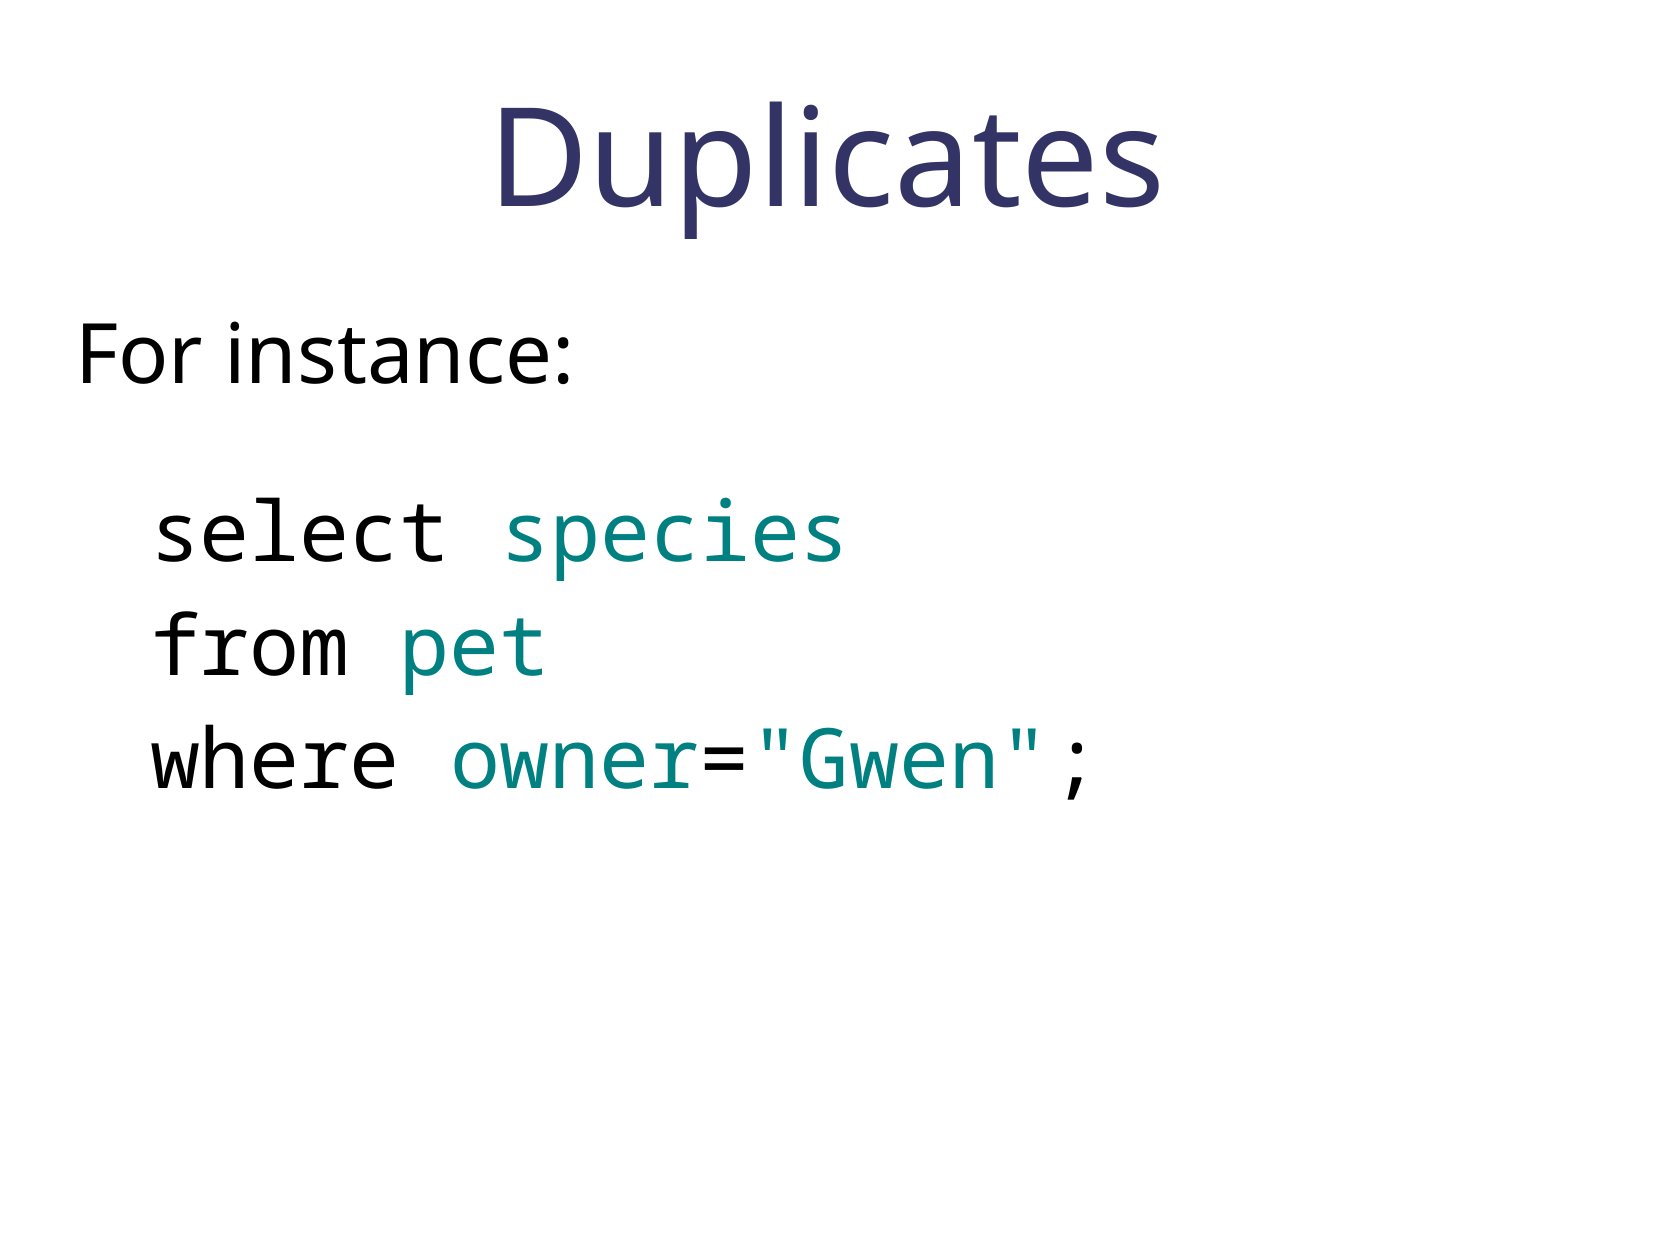

# Duplicates
For instance:
select species
from pet
where owner="Gwen";